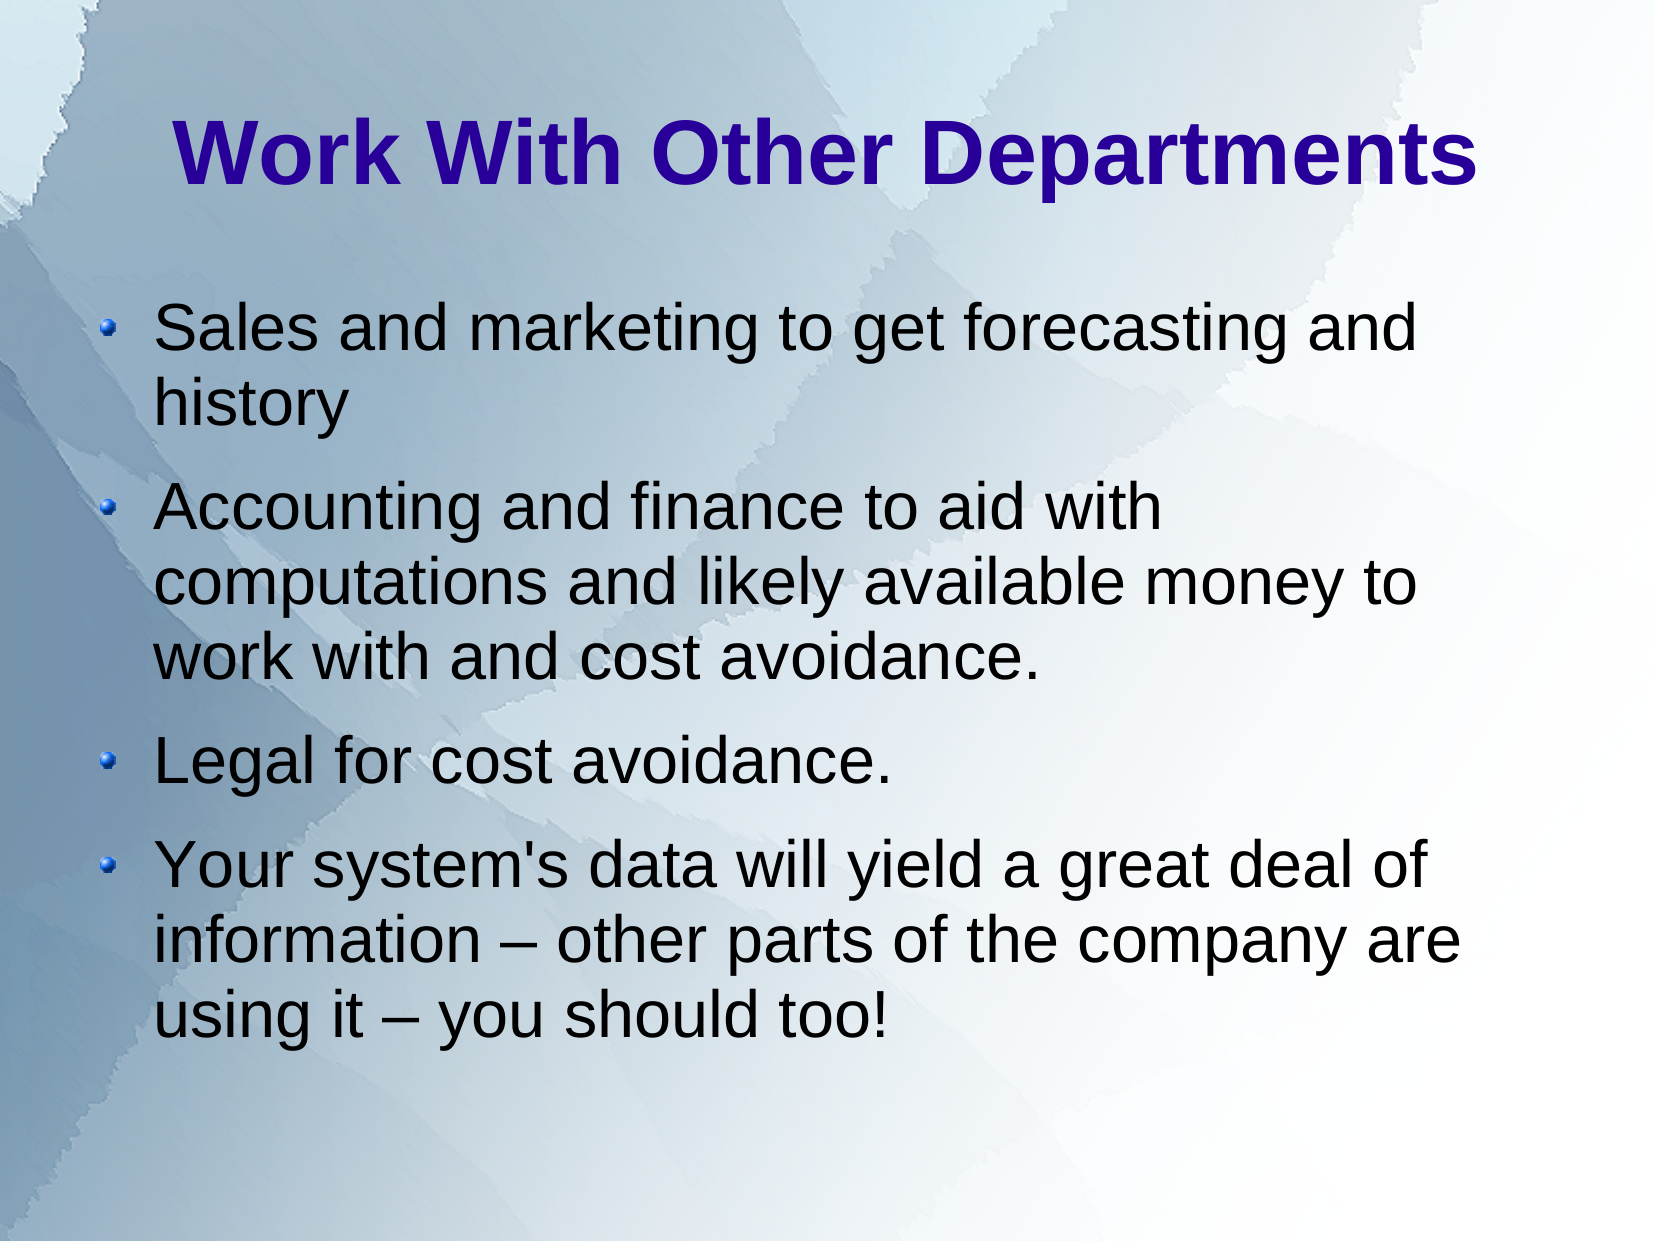

# Work With Other Departments
Sales and marketing to get forecasting and history
Accounting and finance to aid with computations and likely available money to work with and cost avoidance.
Legal for cost avoidance.
Your system's data will yield a great deal of information – other parts of the company are using it – you should too!